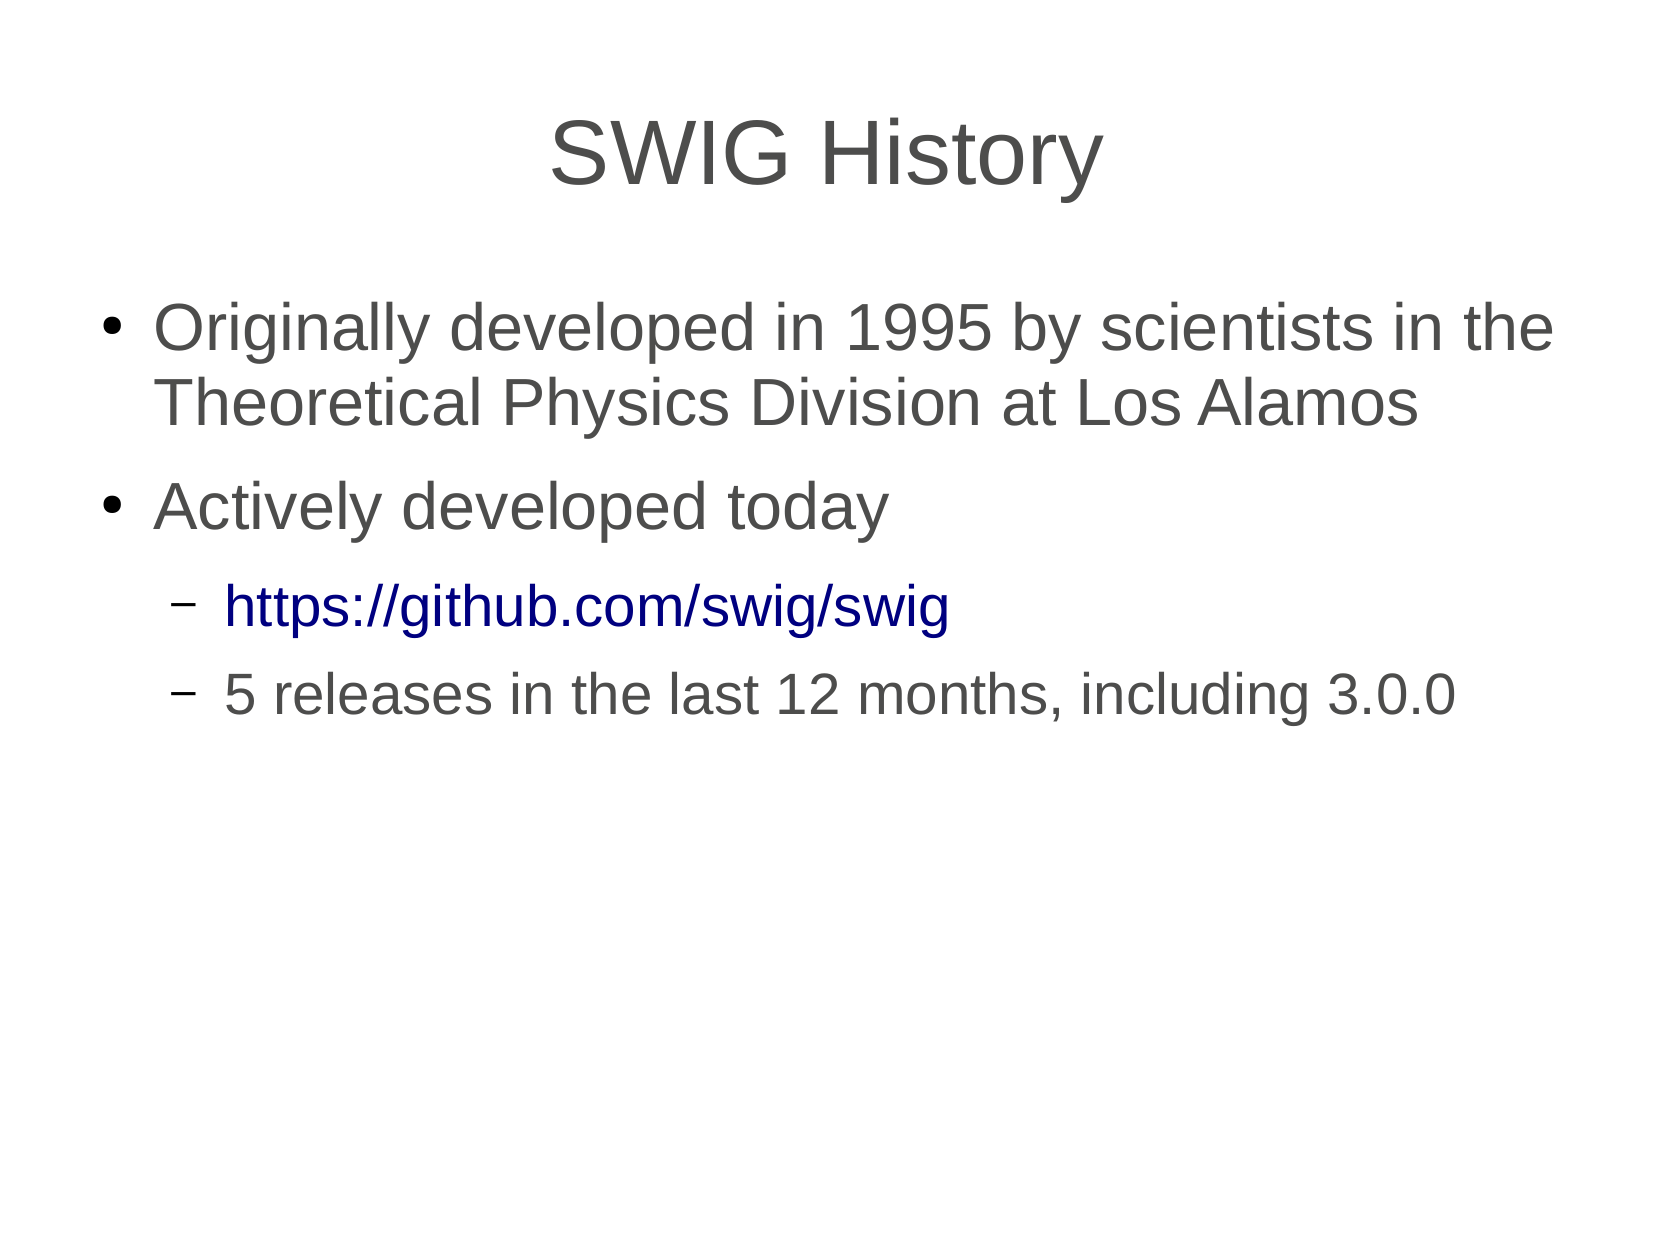

# SWIG History
Originally developed in 1995 by scientists in the Theoretical Physics Division at Los Alamos
Actively developed today
https://github.com/swig/swig
5 releases in the last 12 months, including 3.0.0